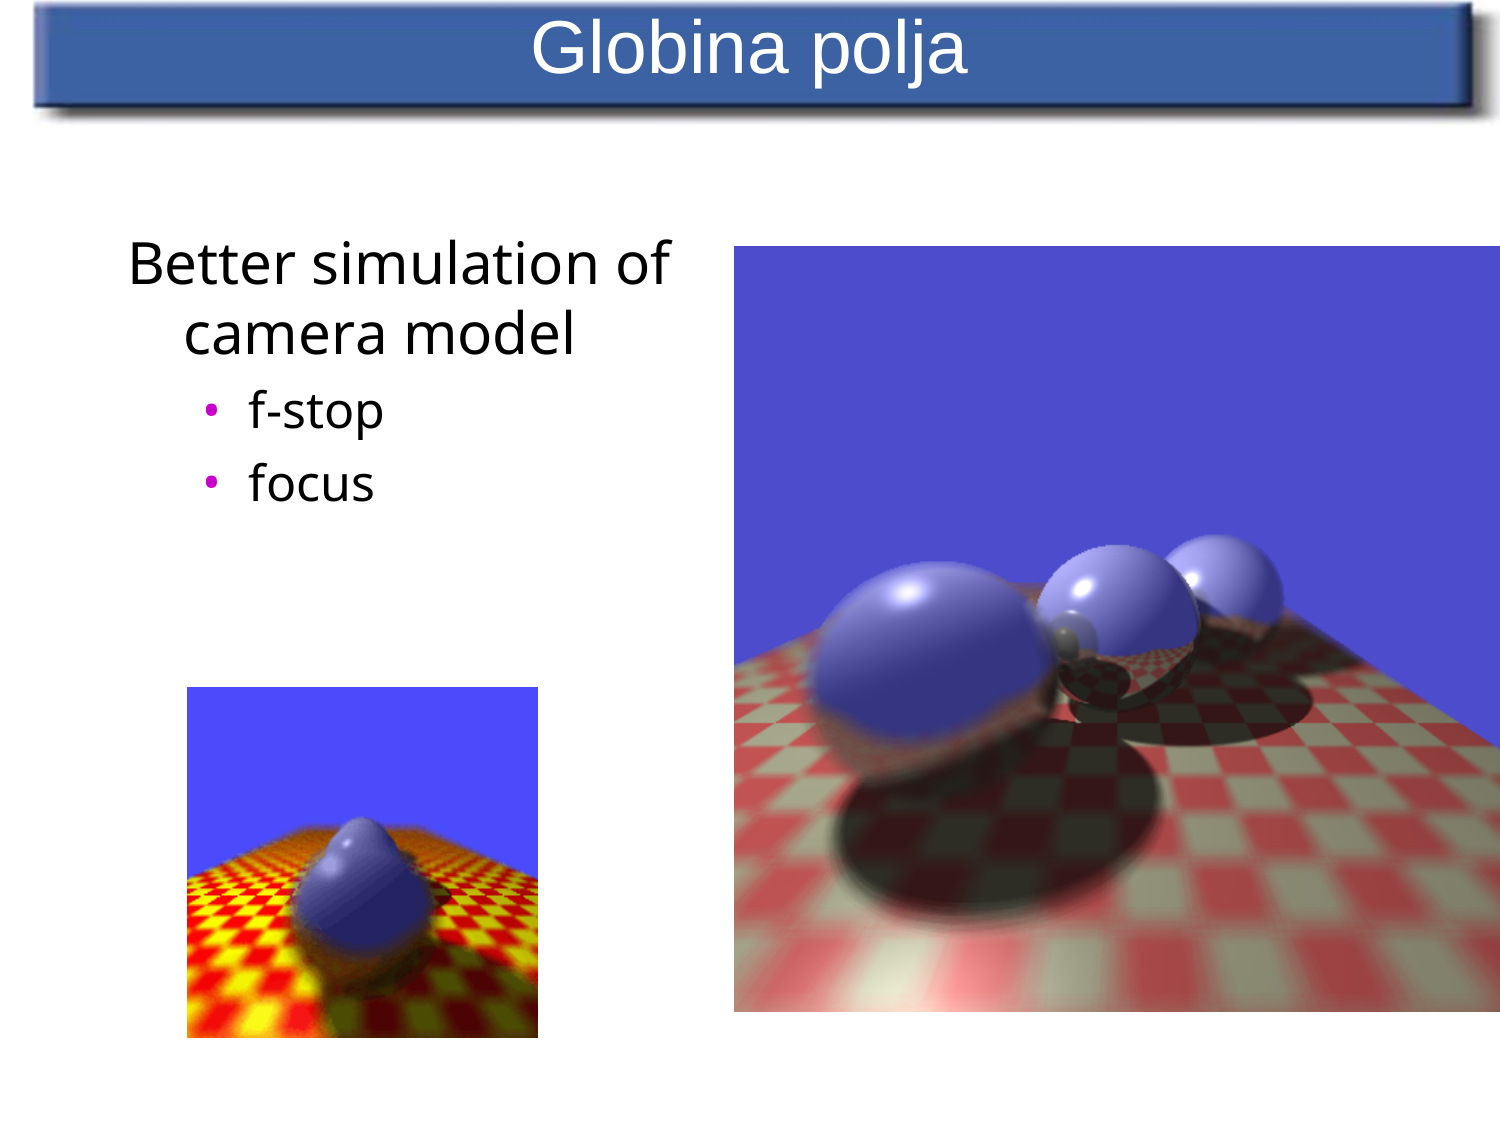

# Globina polja
Better simulation of camera model
f-stop
focus